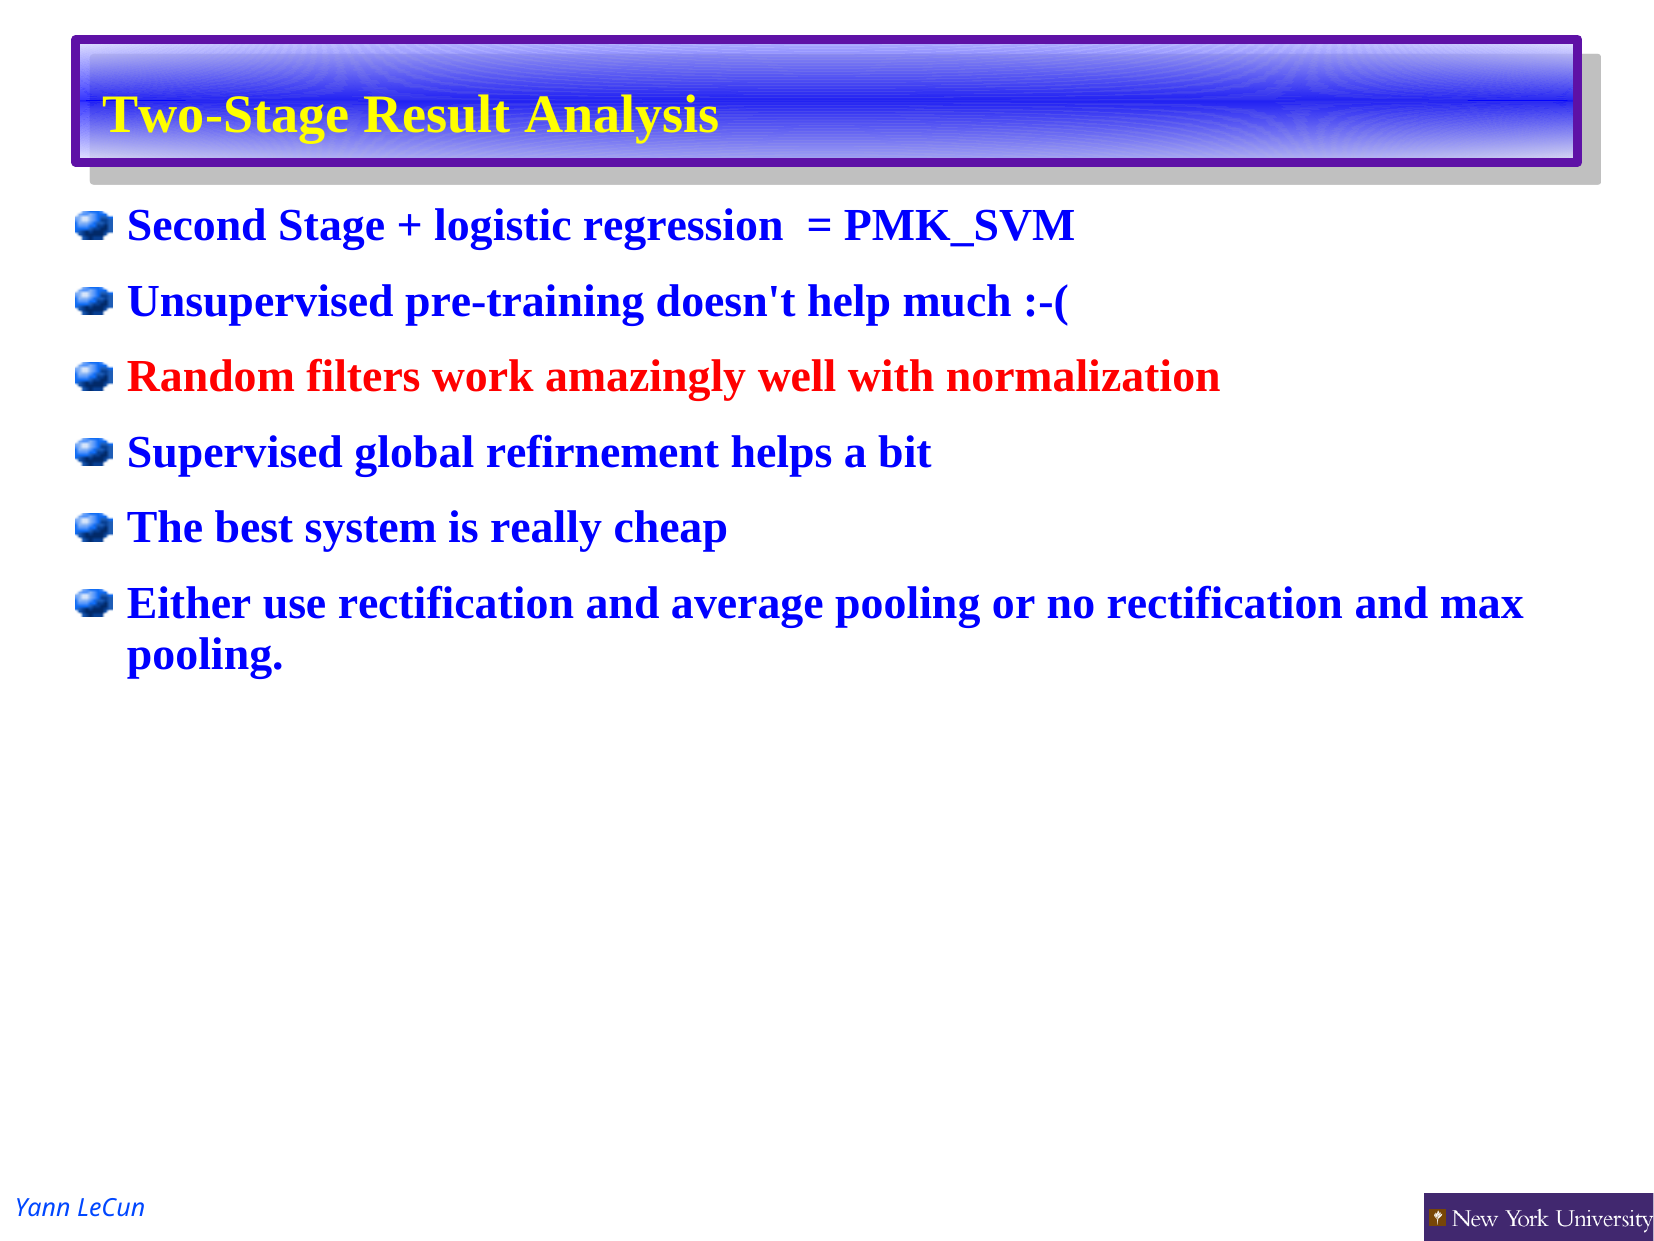

# Two-Stage Result Analysis
Second Stage + logistic regression = PMK_SVM
Unsupervised pre-training doesn't help much :-(
Random filters work amazingly well with normalization
Supervised global refirnement helps a bit
The best system is really cheap
Either use rectification and average pooling or no rectification and max pooling.